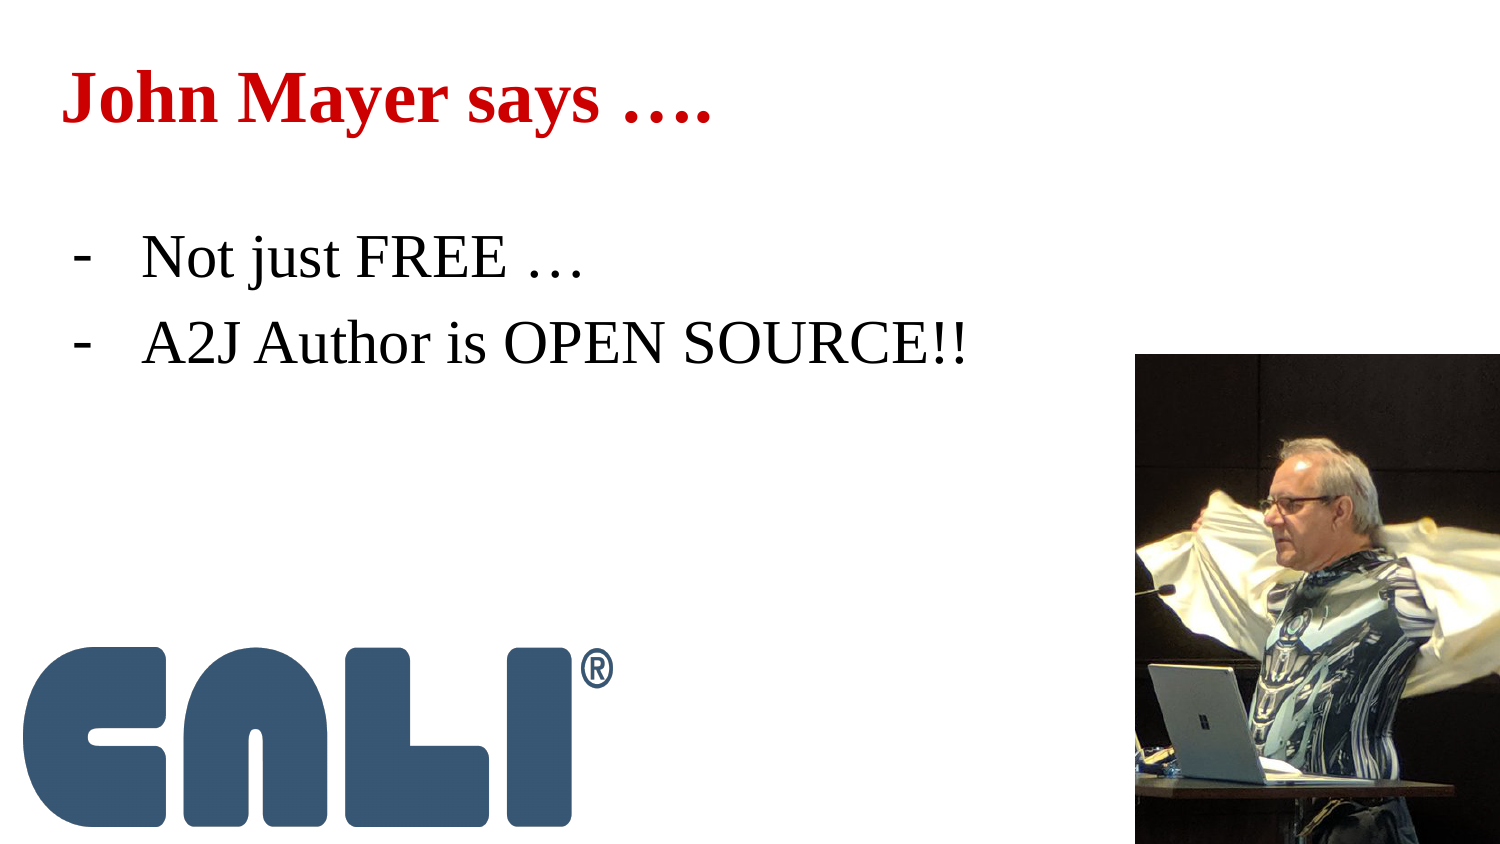

# John Mayer says ….
Not just FREE …
A2J Author is OPEN SOURCE!!